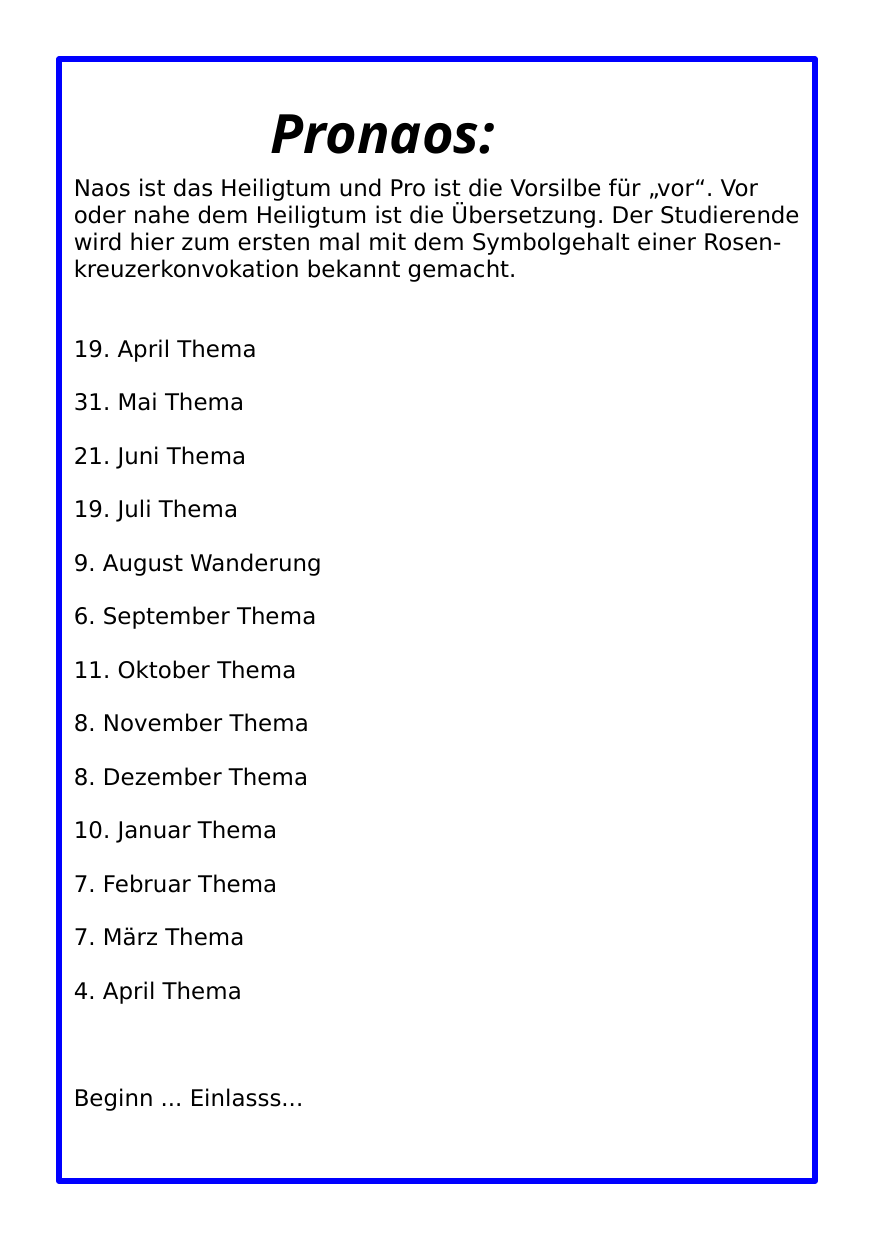

Pronaos:
Naos ist das Heiligtum und Pro ist die Vorsilbe für „vor“. Vor
oder nahe dem Heiligtum ist die Übersetzung. Der Studierende
wird hier zum ersten mal mit dem Symbolgehalt einer Rosen-
kreuzerkonvokation bekannt gemacht.
19. April Thema
31. Mai Thema
21. Juni Thema
19. Juli Thema
9. August Wanderung
6. September Thema
11. Oktober Thema
8. November Thema
8. Dezember Thema
10. Januar Thema
7. Februar Thema
7. März Thema
4. April Thema
Beginn ... Einlasss...